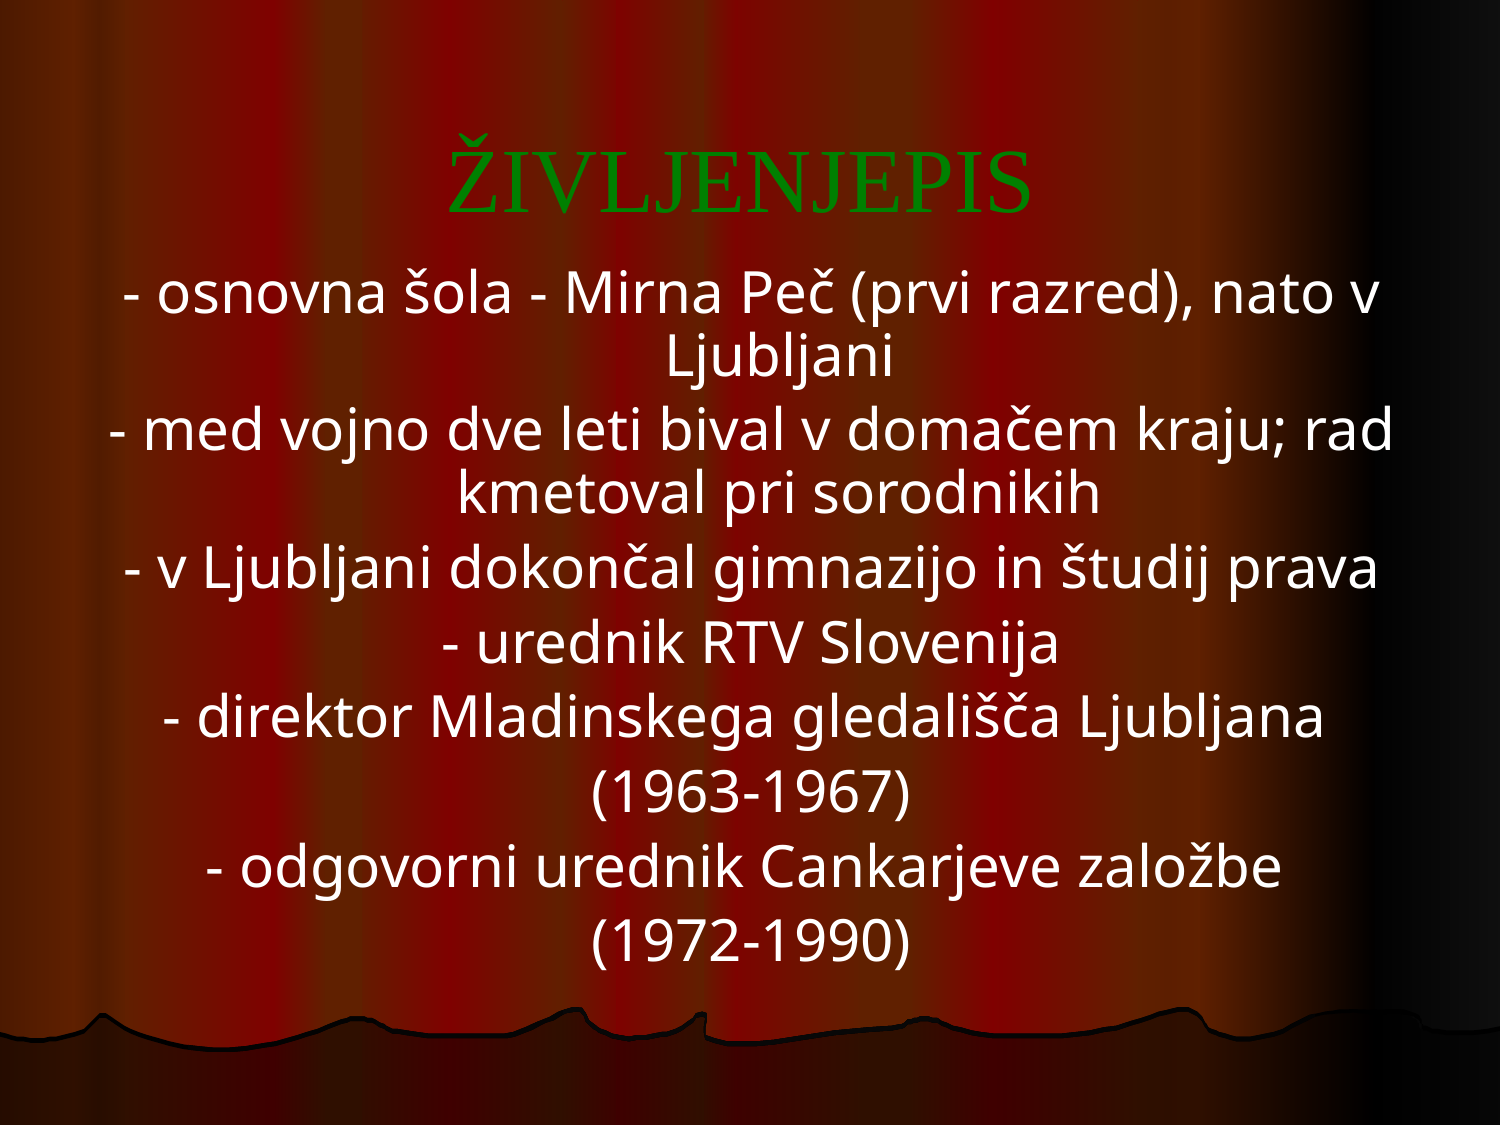

ŽIVLJENJEPIS
# - osnovna šola - Mirna Peč (prvi razred), nato v Ljubljani
- med vojno dve leti bival v domačem kraju; rad kmetoval pri sorodnikih
- v Ljubljani dokončal gimnazijo in študij prava
- urednik RTV Slovenija
- direktor Mladinskega gledališča Ljubljana
(1963-1967)
- odgovorni urednik Cankarjeve založbe
(1972-1990)